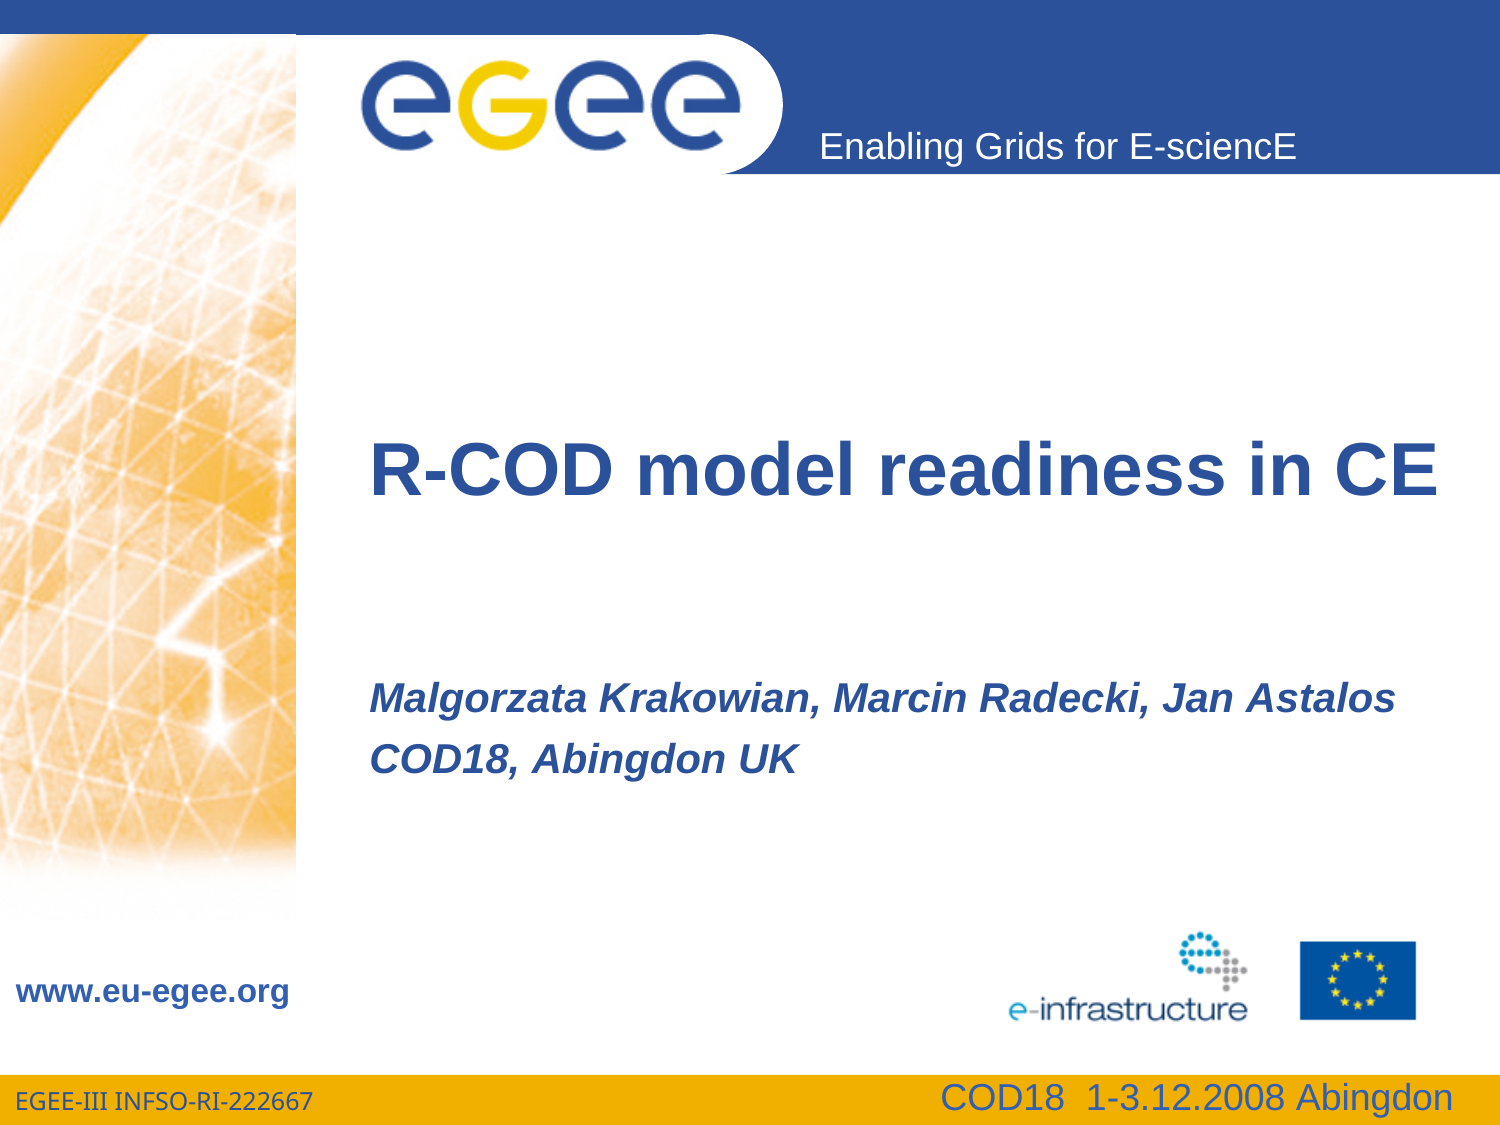

R-COD model readiness in CE
Malgorzata Krakowian, Marcin Radecki, Jan Astalos
COD18, Abingdon UK